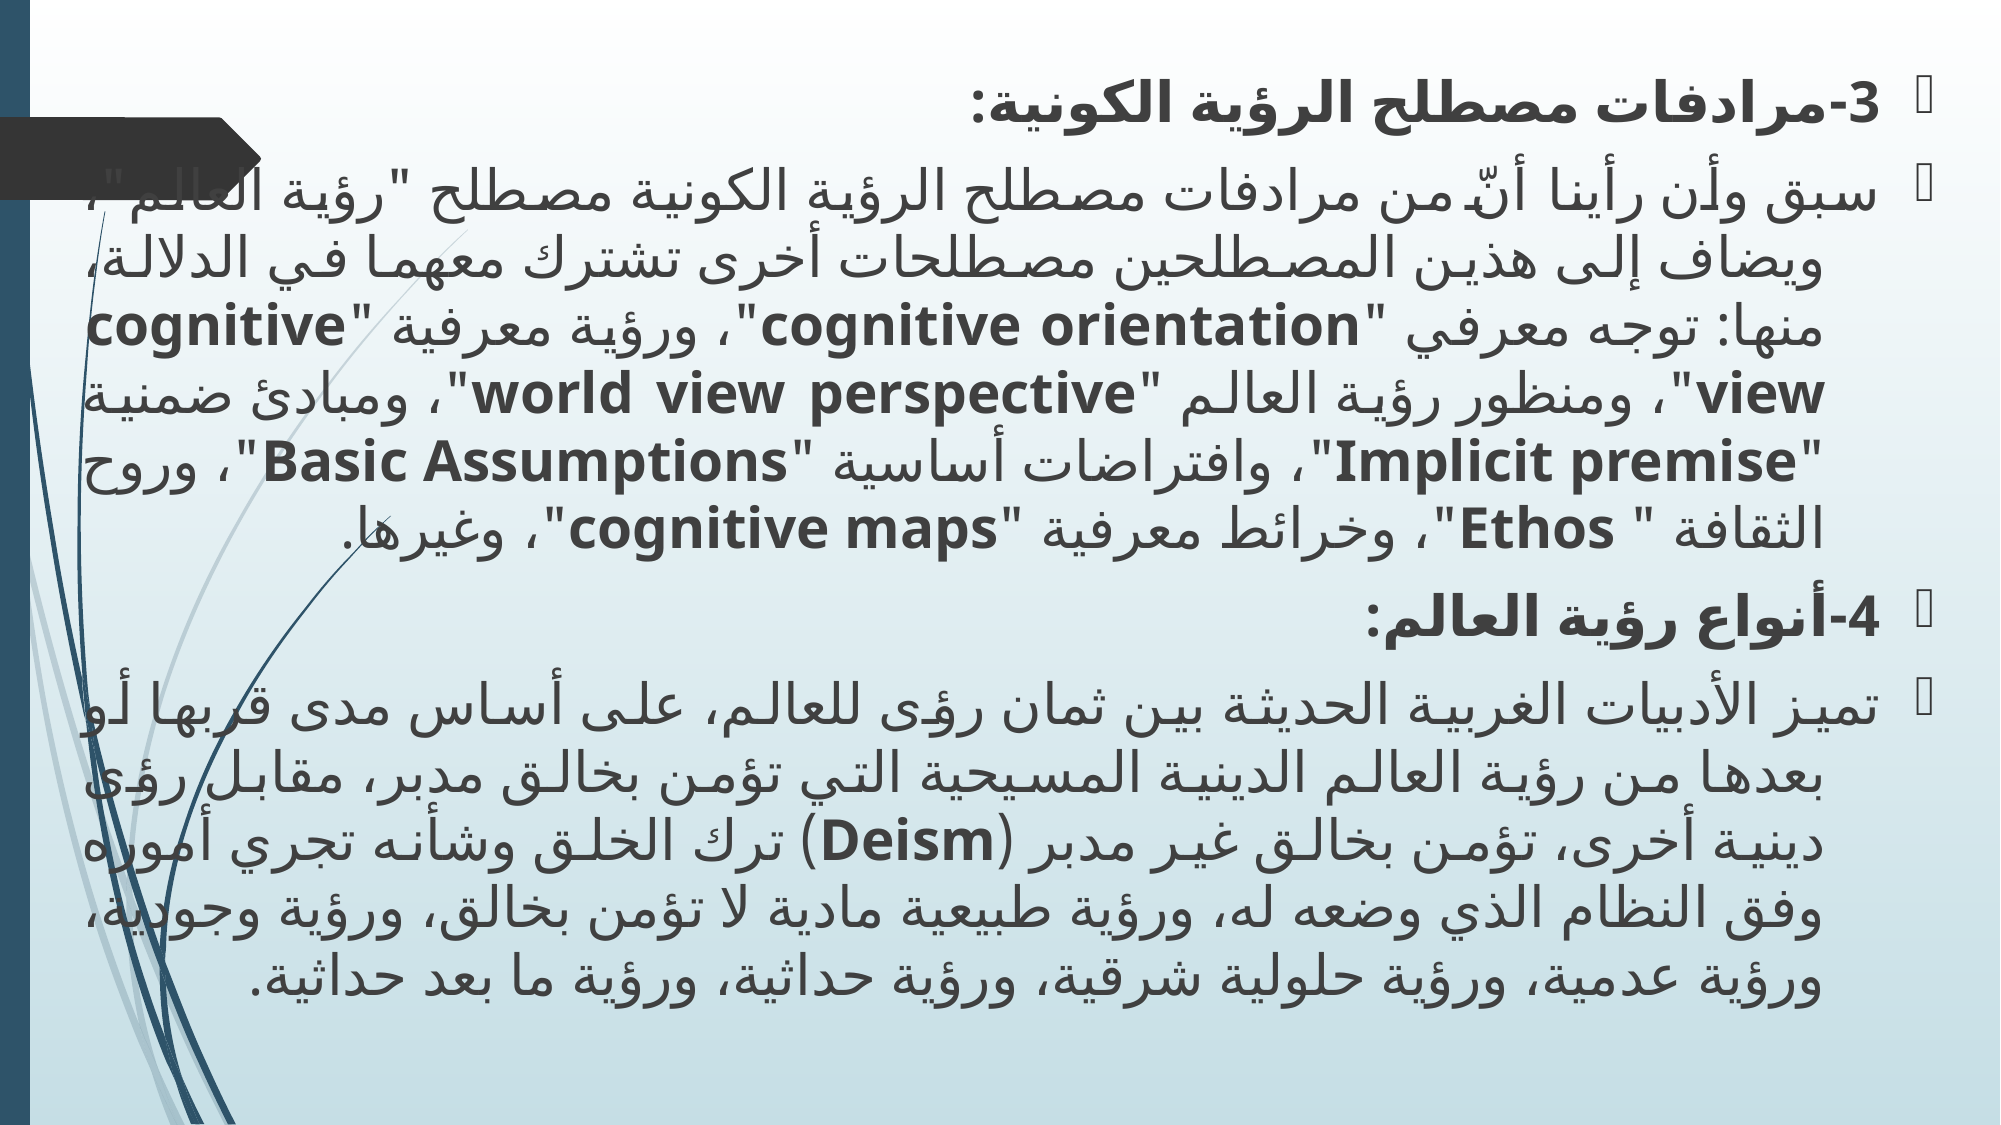

# 3-مرادفات مصطلح الرؤية الكونية:
سبق وأن رأينا أنّ من مرادفات مصطلح الرؤية الكونية مصطلح "رؤية العالم"، ويضاف إلى هذين المصطلحين مصطلحات أخرى تشترك معهما في الدلالة، منها: توجه معرفي "cognitive orientation"، ورؤية معرفية "cognitive view"، ومنظور رؤية العالم "world view perspective"، ومبادئ ضمنية "Implicit premise"، وافتراضات أساسية "Basic Assumptions"، وروح الثقافة " Ethos"، وخرائط معرفية "cognitive maps"، وغيرها.
4-أنواع رؤية العالم:
تميز الأدبيات الغربية الحديثة بين ثمان رؤى للعالم، على أساس مدى قربها أو بعدها من رؤية العالم الدينية المسيحية التي تؤمن بخالق مدبر، مقابل رؤى دينية أخرى، تؤمن بخالق غير مدبر (Deism) ترك الخلق وشأنه تجري أموره وفق النظام الذي وضعه له، ورؤية طبيعية مادية لا تؤمن بخالق، ورؤية وجودية، ورؤية عدمية، ورؤية حلولية شرقية، ورؤية حداثية، ورؤية ما بعد حداثية.